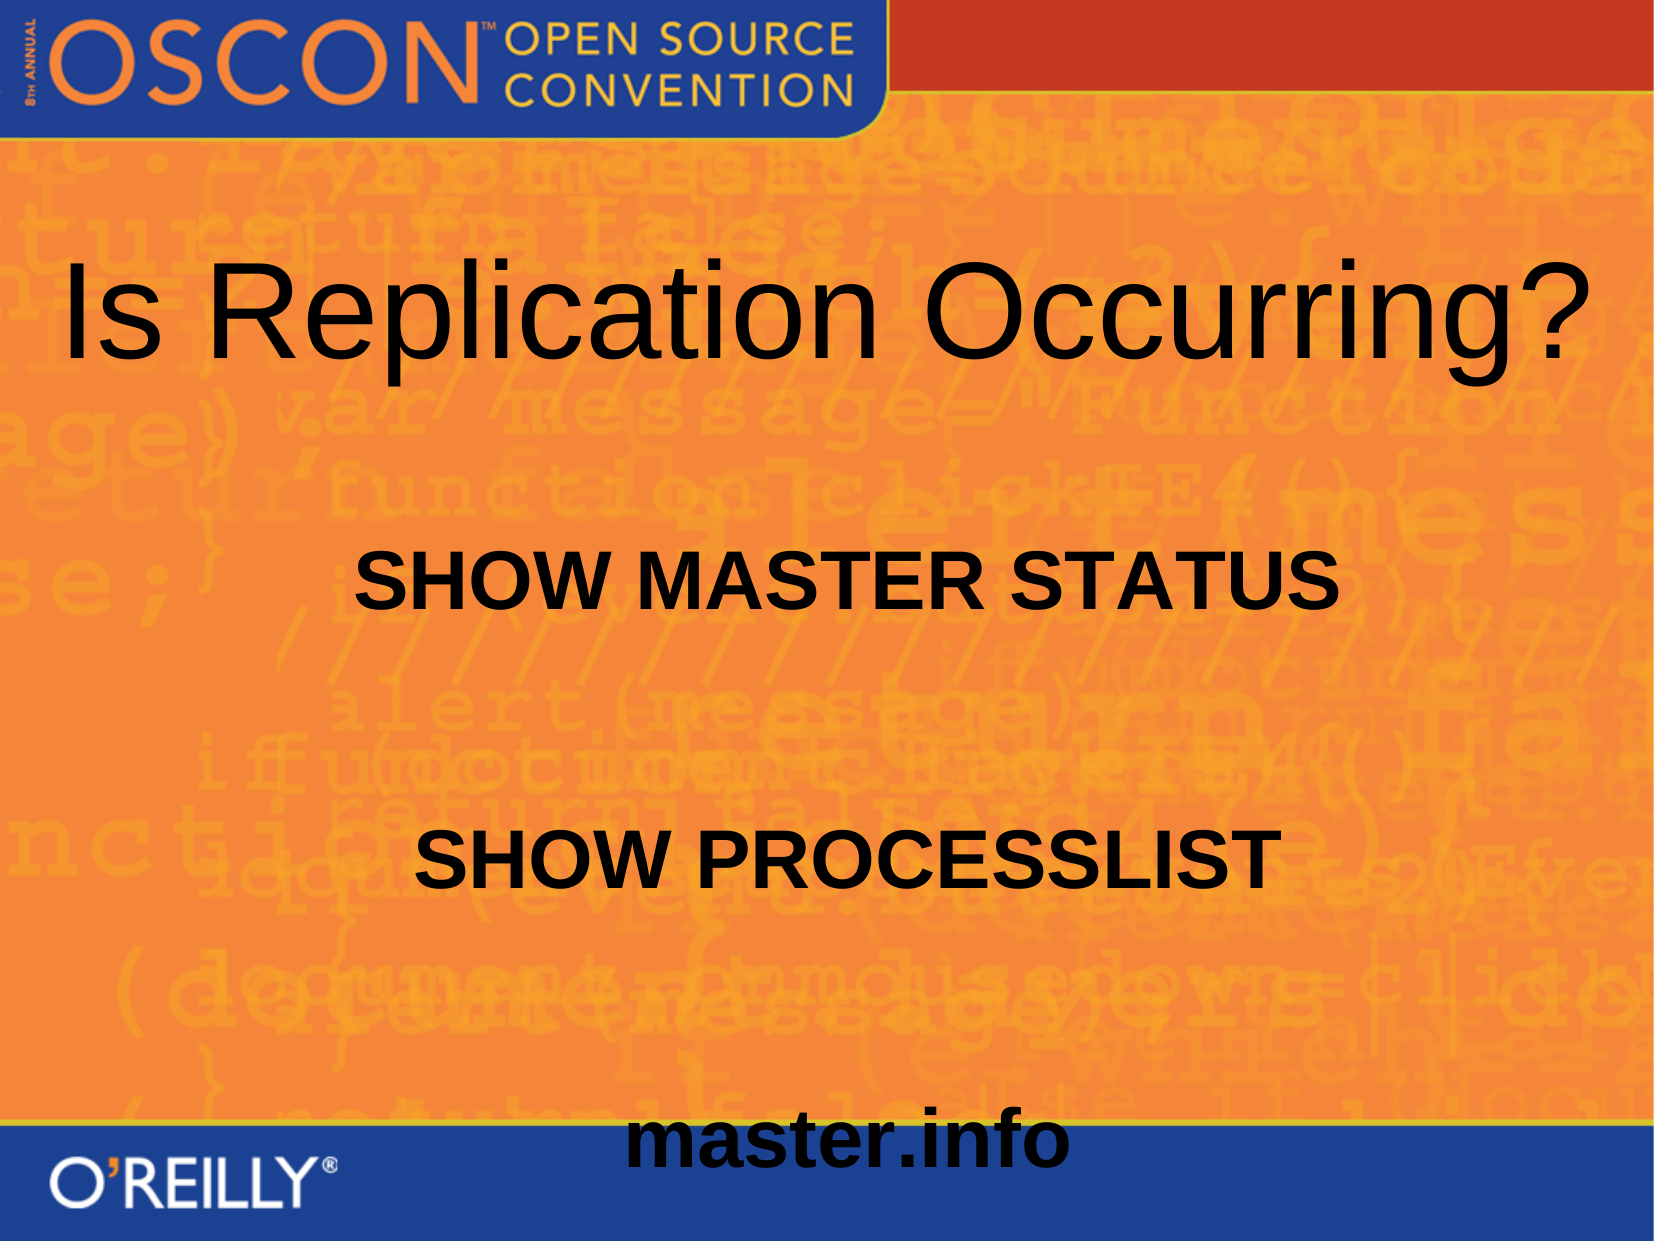

# Is Replication Occurring?
SHOW MASTER STATUS
SHOW PROCESSLIST
master.info